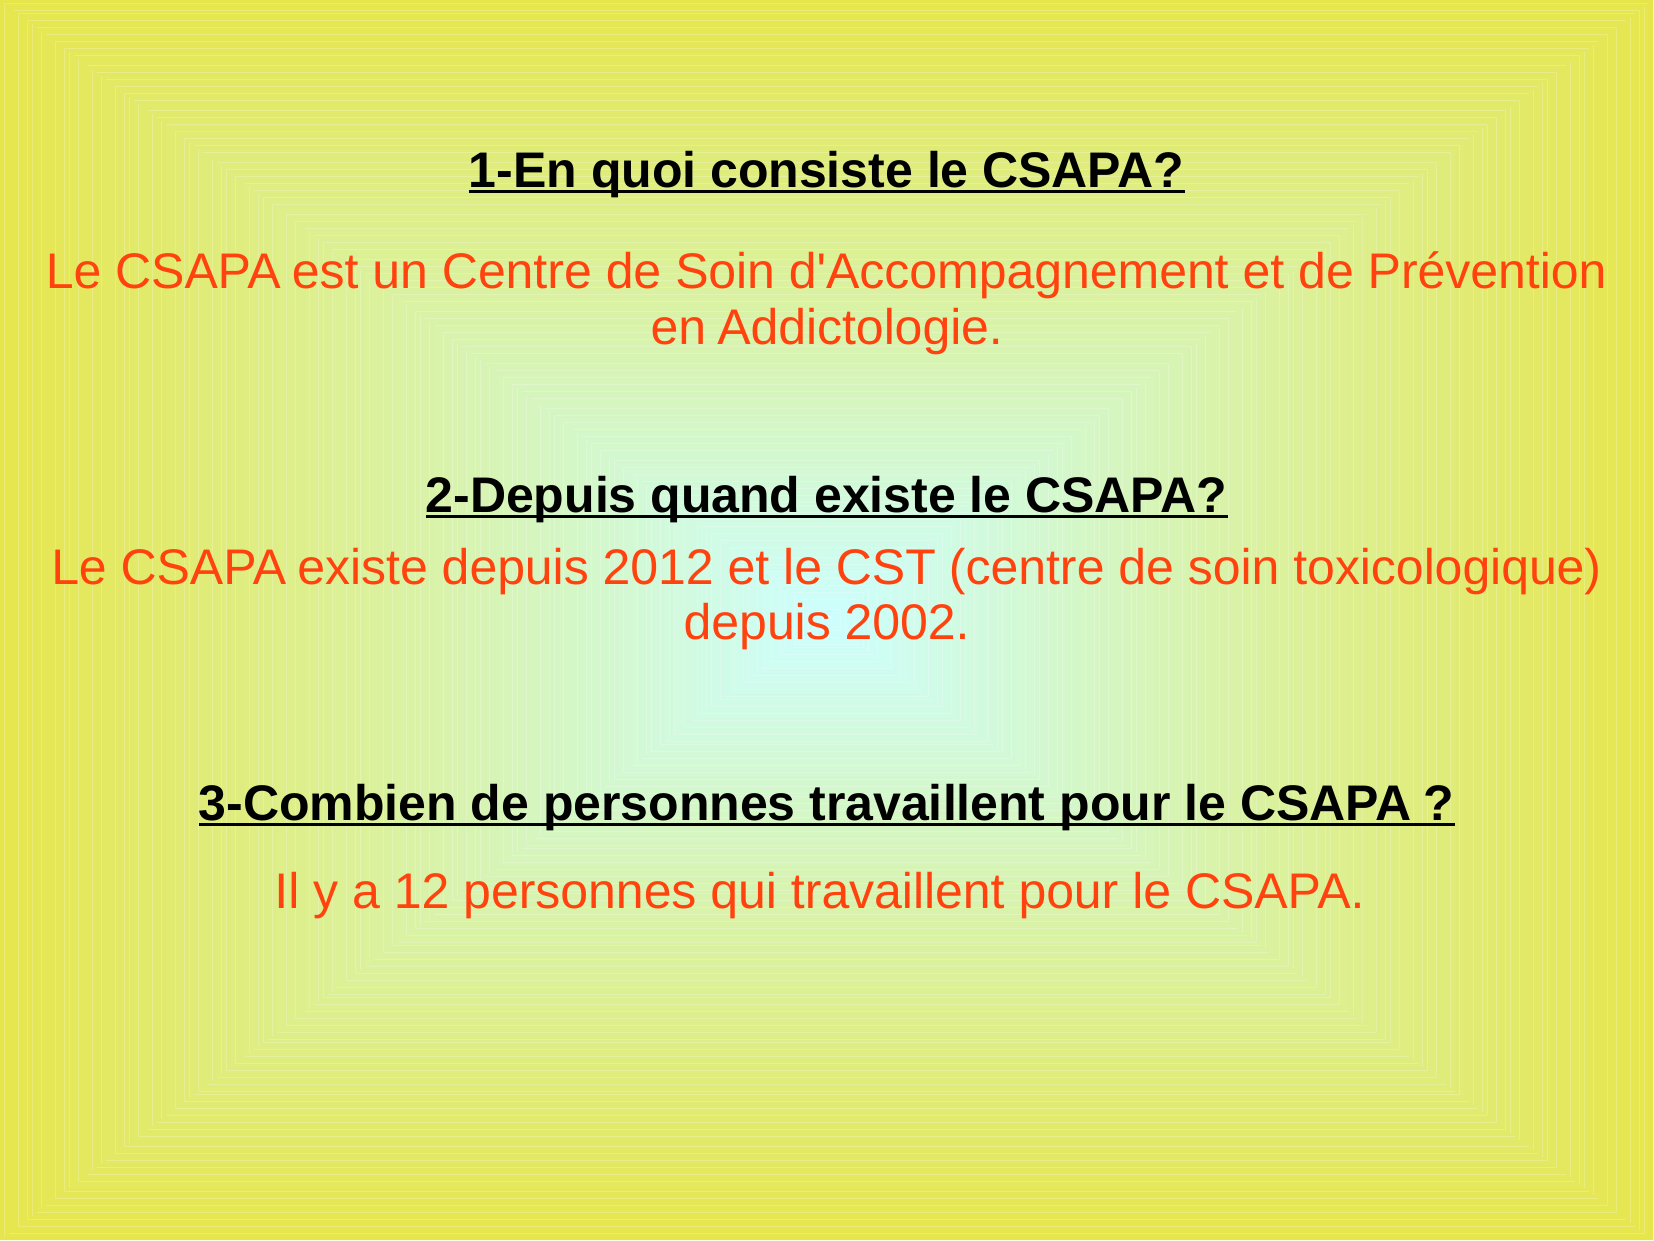

1-En quoi consiste le CSAPA?
Le CSAPA est un Centre de Soin d'Accompagnement et de Prévention en Addictologie.
2-Depuis quand existe le CSAPA?
Le CSAPA existe depuis 2012 et le CST (centre de soin toxicologique) depuis 2002.
3-Combien de personnes travaillent pour le CSAPA ?
Il y a 12 personnes qui travaillent pour le CSAPA.